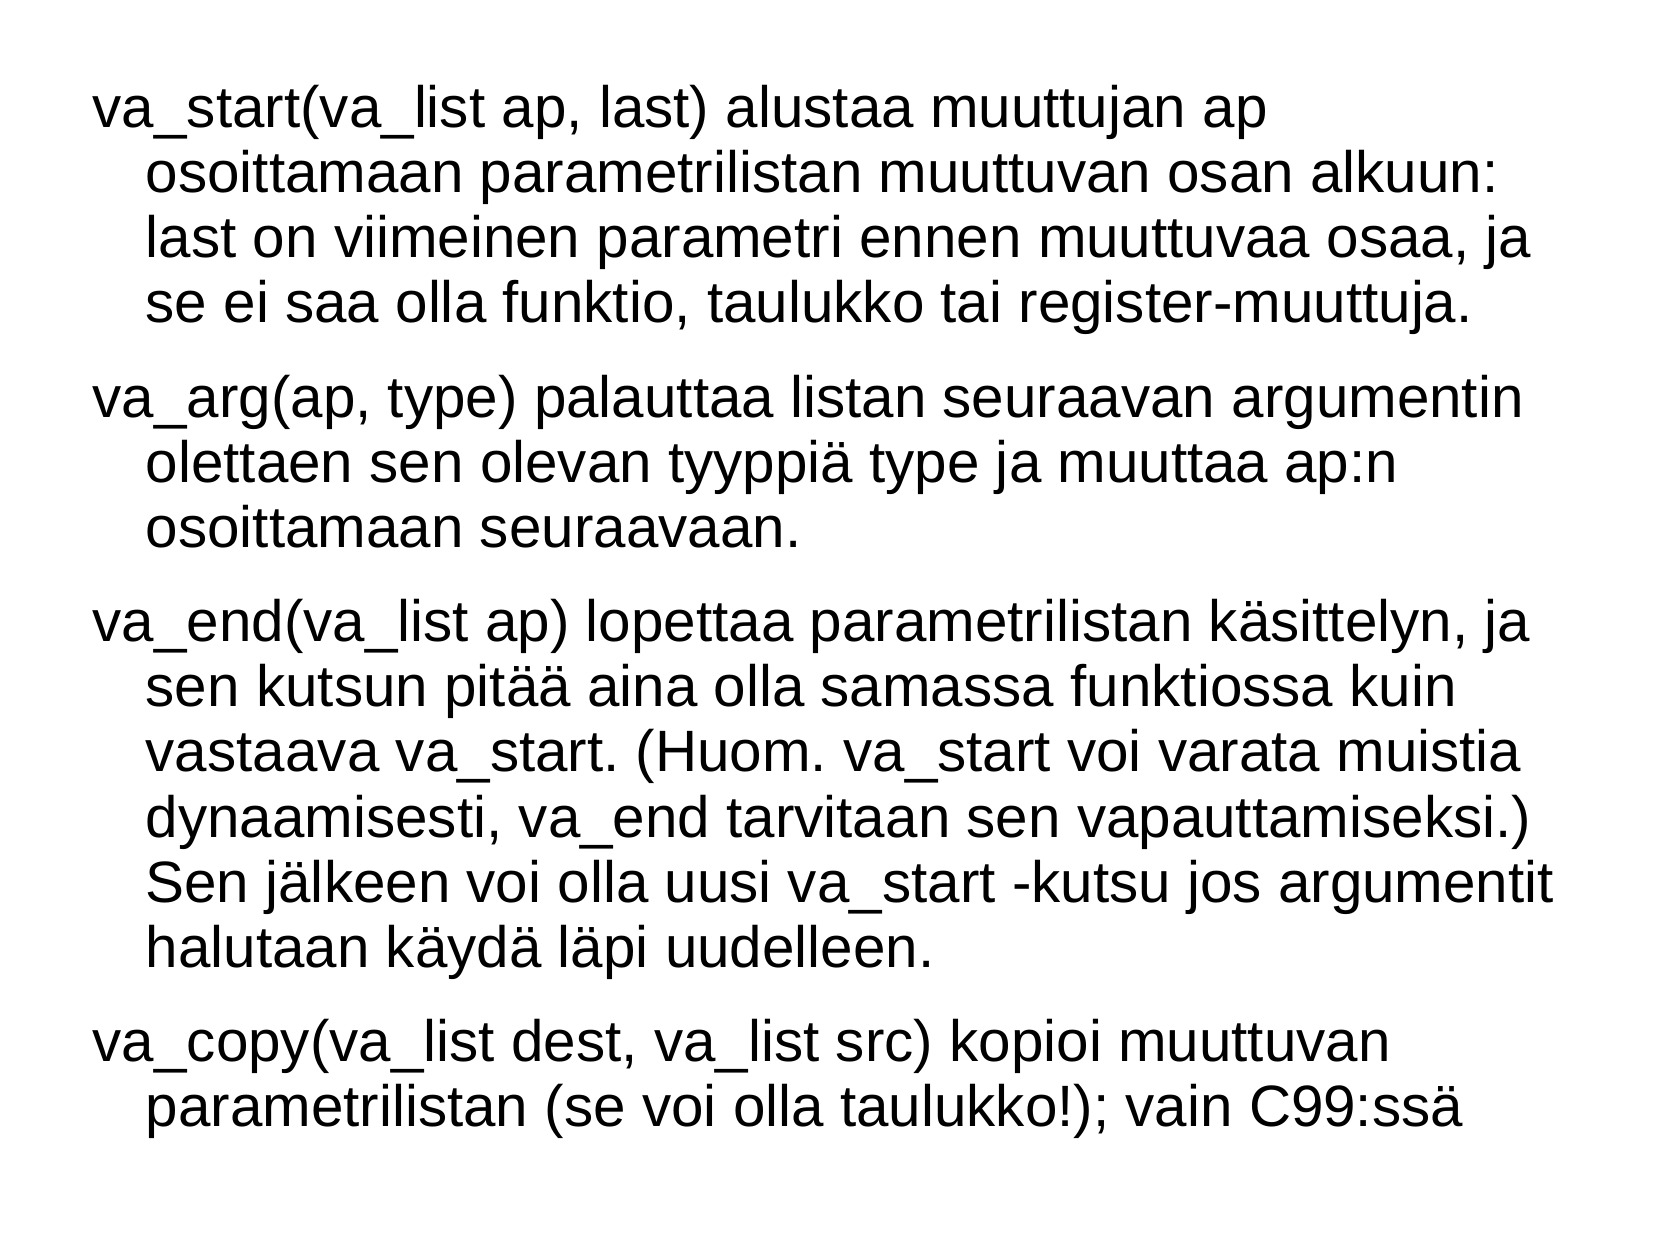

# va_start(va_list ap, last) alustaa muuttujan ap osoittamaan parametrilistan muuttuvan osan alkuun: last on viimeinen parametri ennen muuttuvaa osaa, ja se ei saa olla funktio, taulukko tai register-muuttuja.
va_arg(ap, type) palauttaa listan seuraavan argumentin olettaen sen olevan tyyppiä type ja muuttaa ap:n osoittamaan seuraavaan.
va_end(va_list ap) lopettaa parametrilistan käsittelyn, ja sen kutsun pitää aina olla samassa funktiossa kuin vastaava va_start. (Huom. va_start voi varata muistia dynaamisesti, va_end tarvitaan sen vapauttamiseksi.) Sen jälkeen voi olla uusi va_start -kutsu jos argumentit halutaan käydä läpi uudelleen.
va_copy(va_list dest, va_list src) kopioi muuttuvan parametrilistan (se voi olla taulukko!); vain C99:ssä